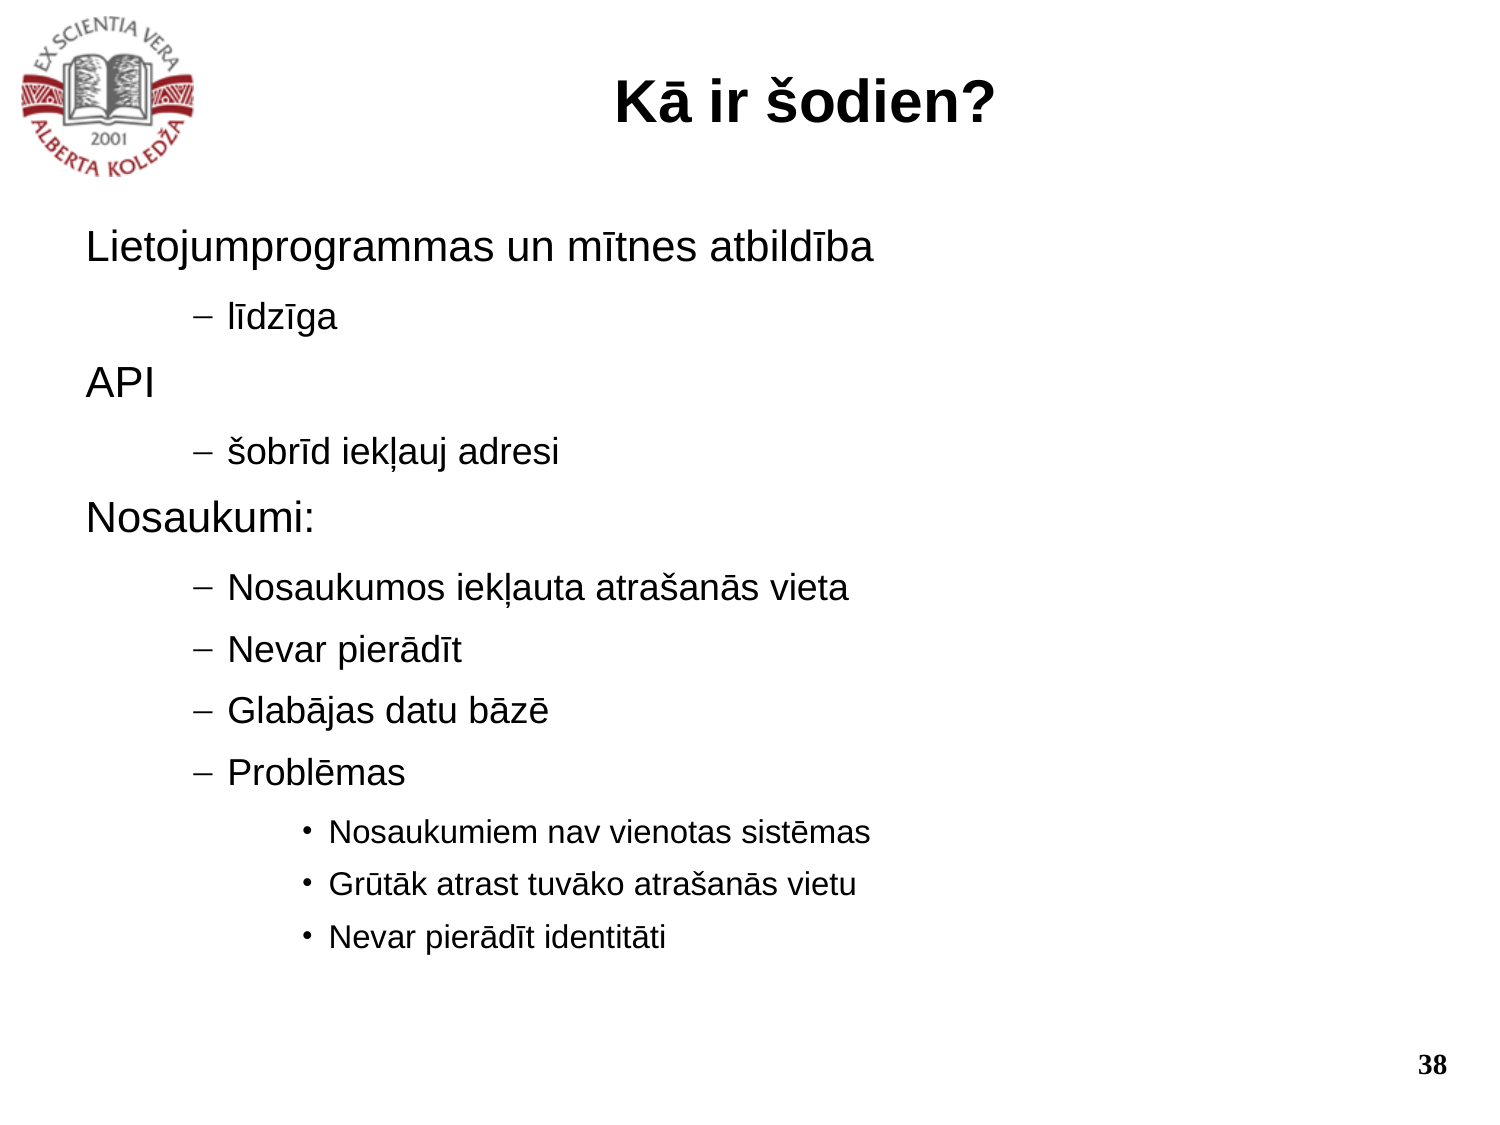

# Kā ir šodien?
Lietojumprogrammas un mītnes atbildība
līdzīga
API
šobrīd iekļauj adresi
Nosaukumi:
Nosaukumos iekļauta atrašanās vieta
Nevar pierādīt
Glabājas datu bāzē
Problēmas
Nosaukumiem nav vienotas sistēmas
Grūtāk atrast tuvāko atrašanās vietu
Nevar pierādīt identitāti